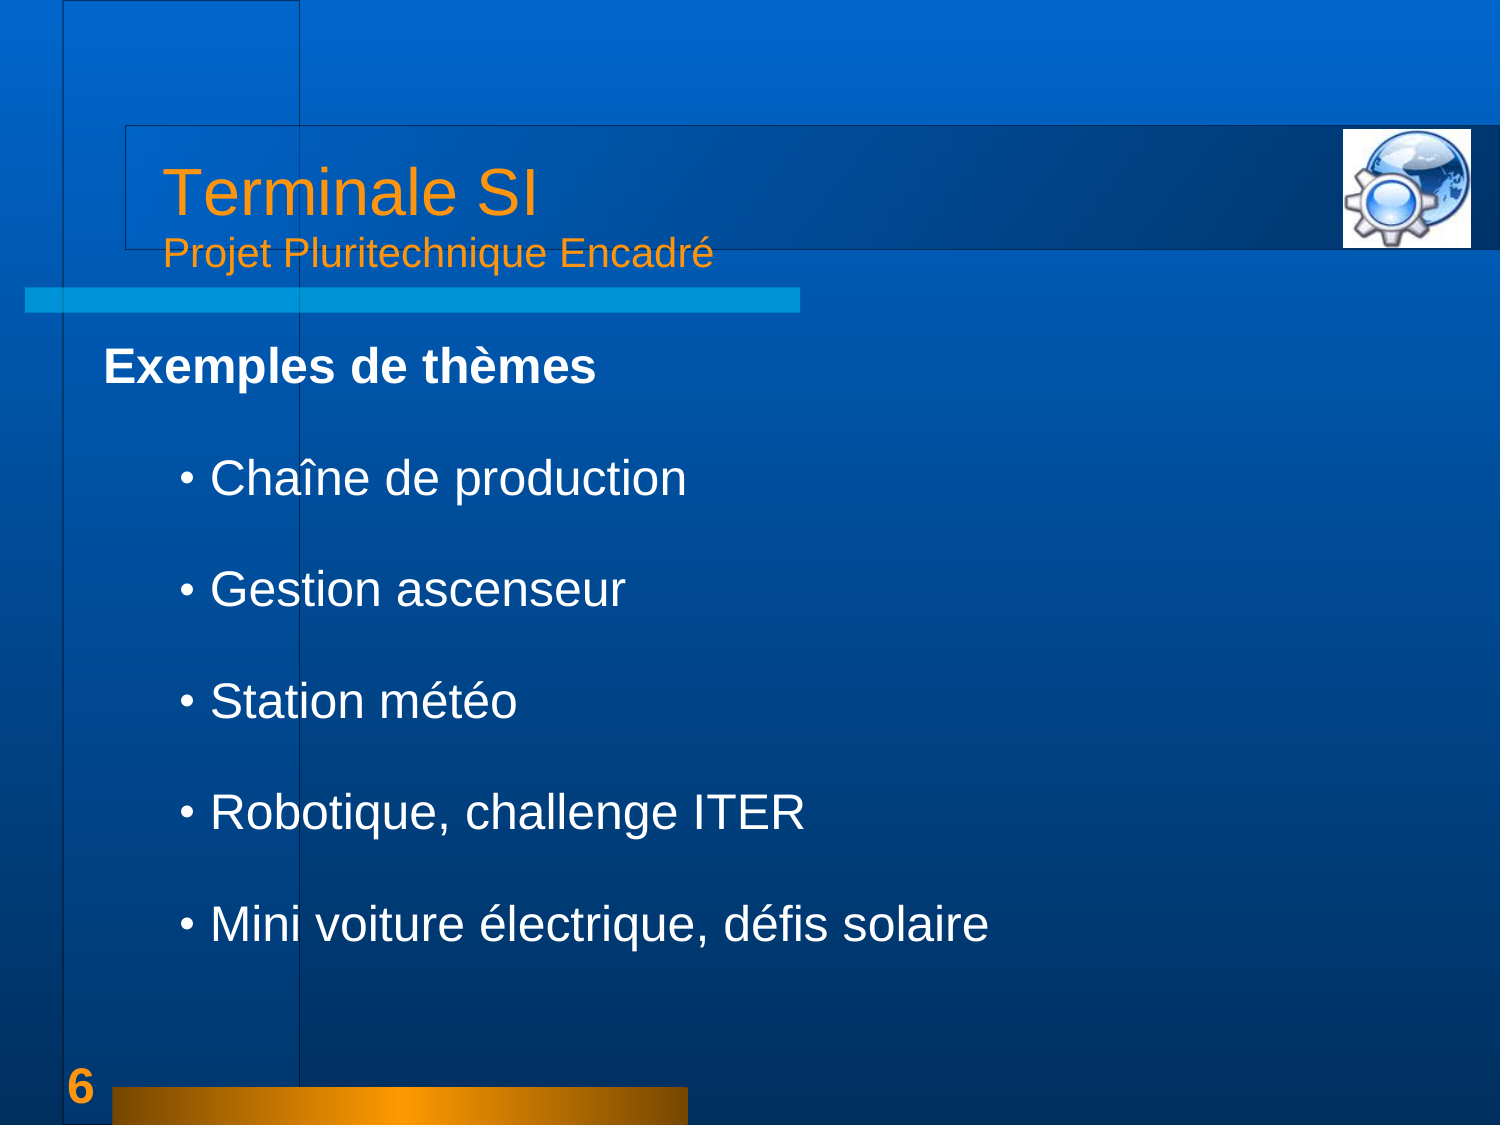

Exemples de thèmes
 Chaîne de production
 Gestion ascenseur
 Station météo
 Robotique, challenge ITER
 Mini voiture électrique, défis solaire